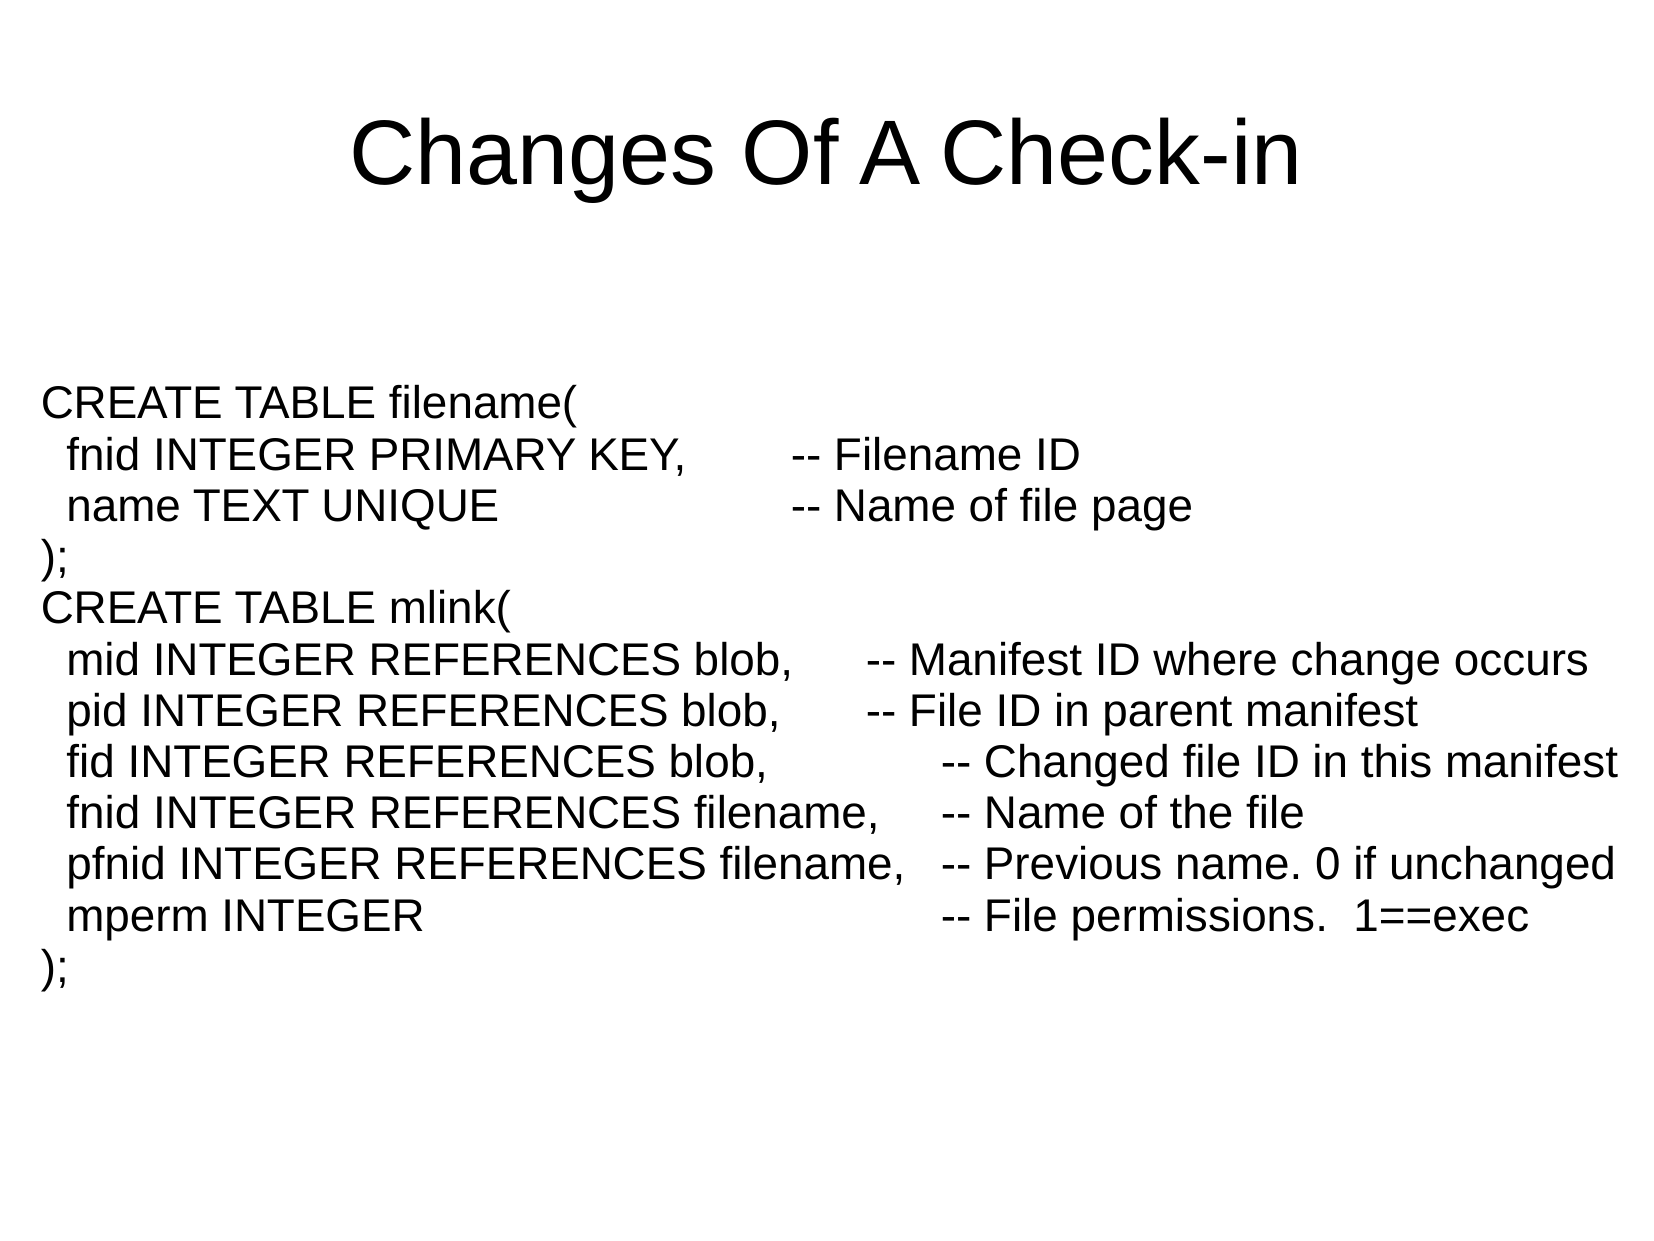

# Changes Of A Check-in
CREATE TABLE filename(
 fnid INTEGER PRIMARY KEY, 	-- Filename ID
 name TEXT UNIQUE 		-- Name of file page
);
CREATE TABLE mlink(
 mid INTEGER REFERENCES blob, 	-- Manifest ID where change occurs
 pid INTEGER REFERENCES blob, 	-- File ID in parent manifest
 fid INTEGER REFERENCES blob, 	-- Changed file ID in this manifest
 fnid INTEGER REFERENCES filename, 	-- Name of the file
 pfnid INTEGER REFERENCES filename,	-- Previous name. 0 if unchanged
 mperm INTEGER 				-- File permissions. 1==exec
);